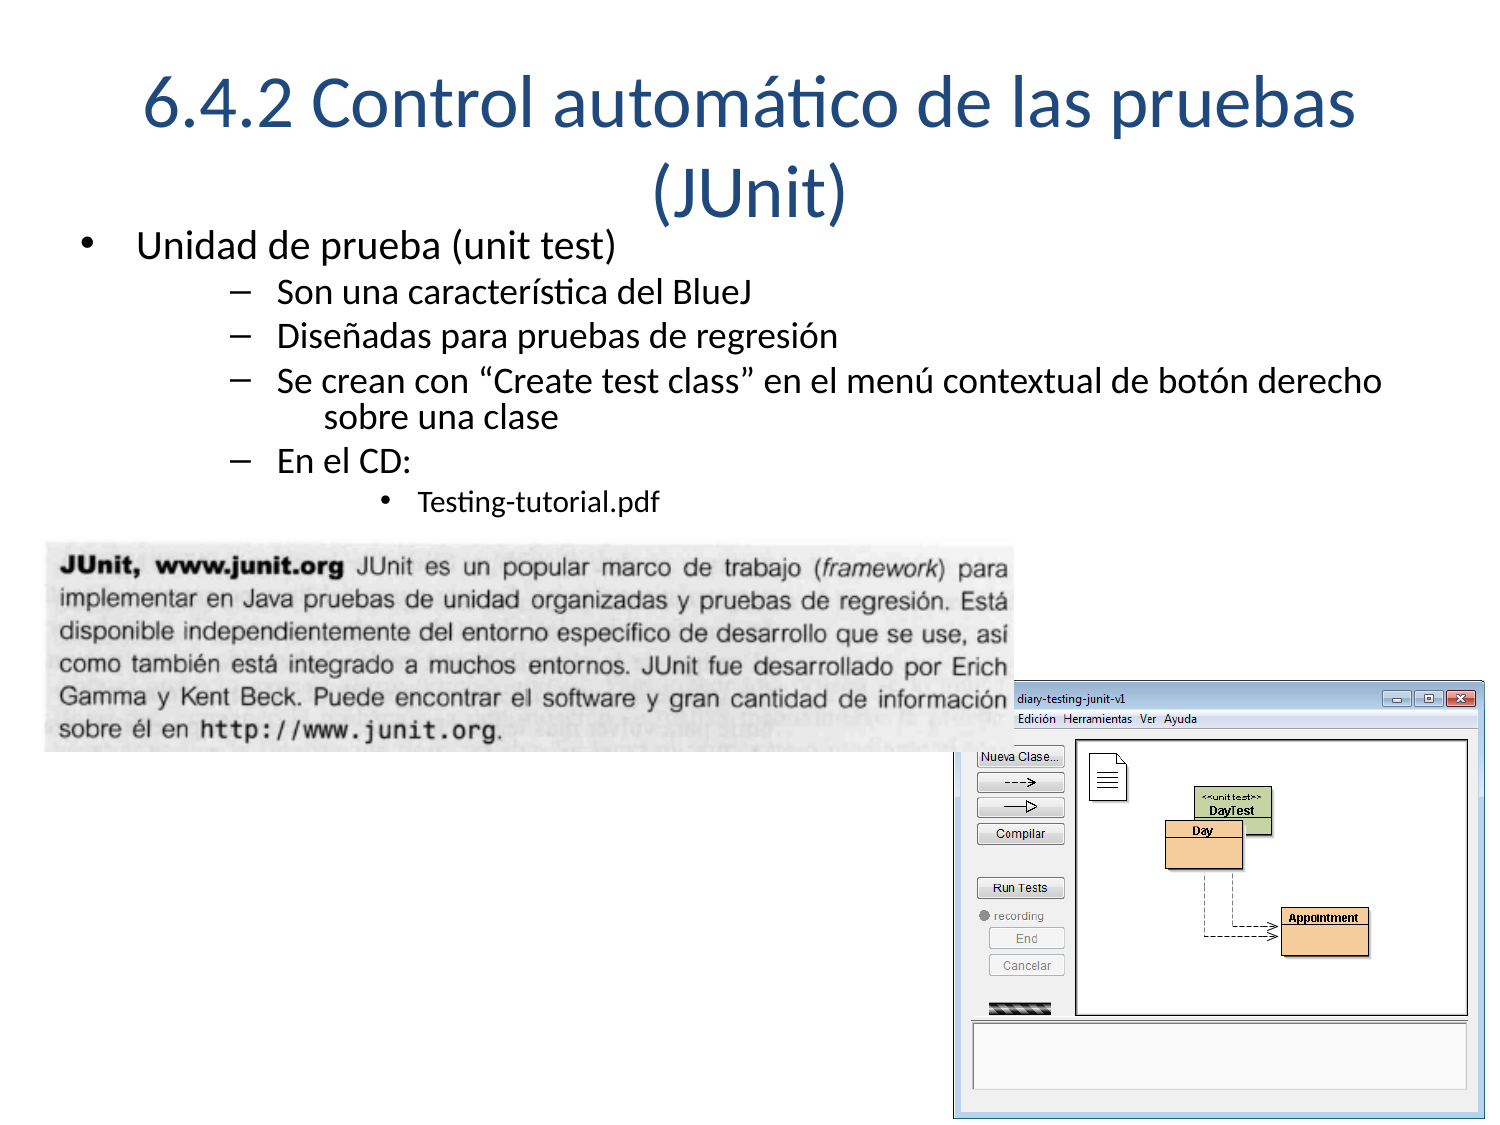

# 6.4.2 Control automático de las pruebas (JUnit)
Unidad de prueba (unit test)
Son una característica del BlueJ
Diseñadas para pruebas de regresión
Se crean con “Create test class” en el menú contextual de botón derecho sobre una clase
En el CD:
Testing-tutorial.pdf